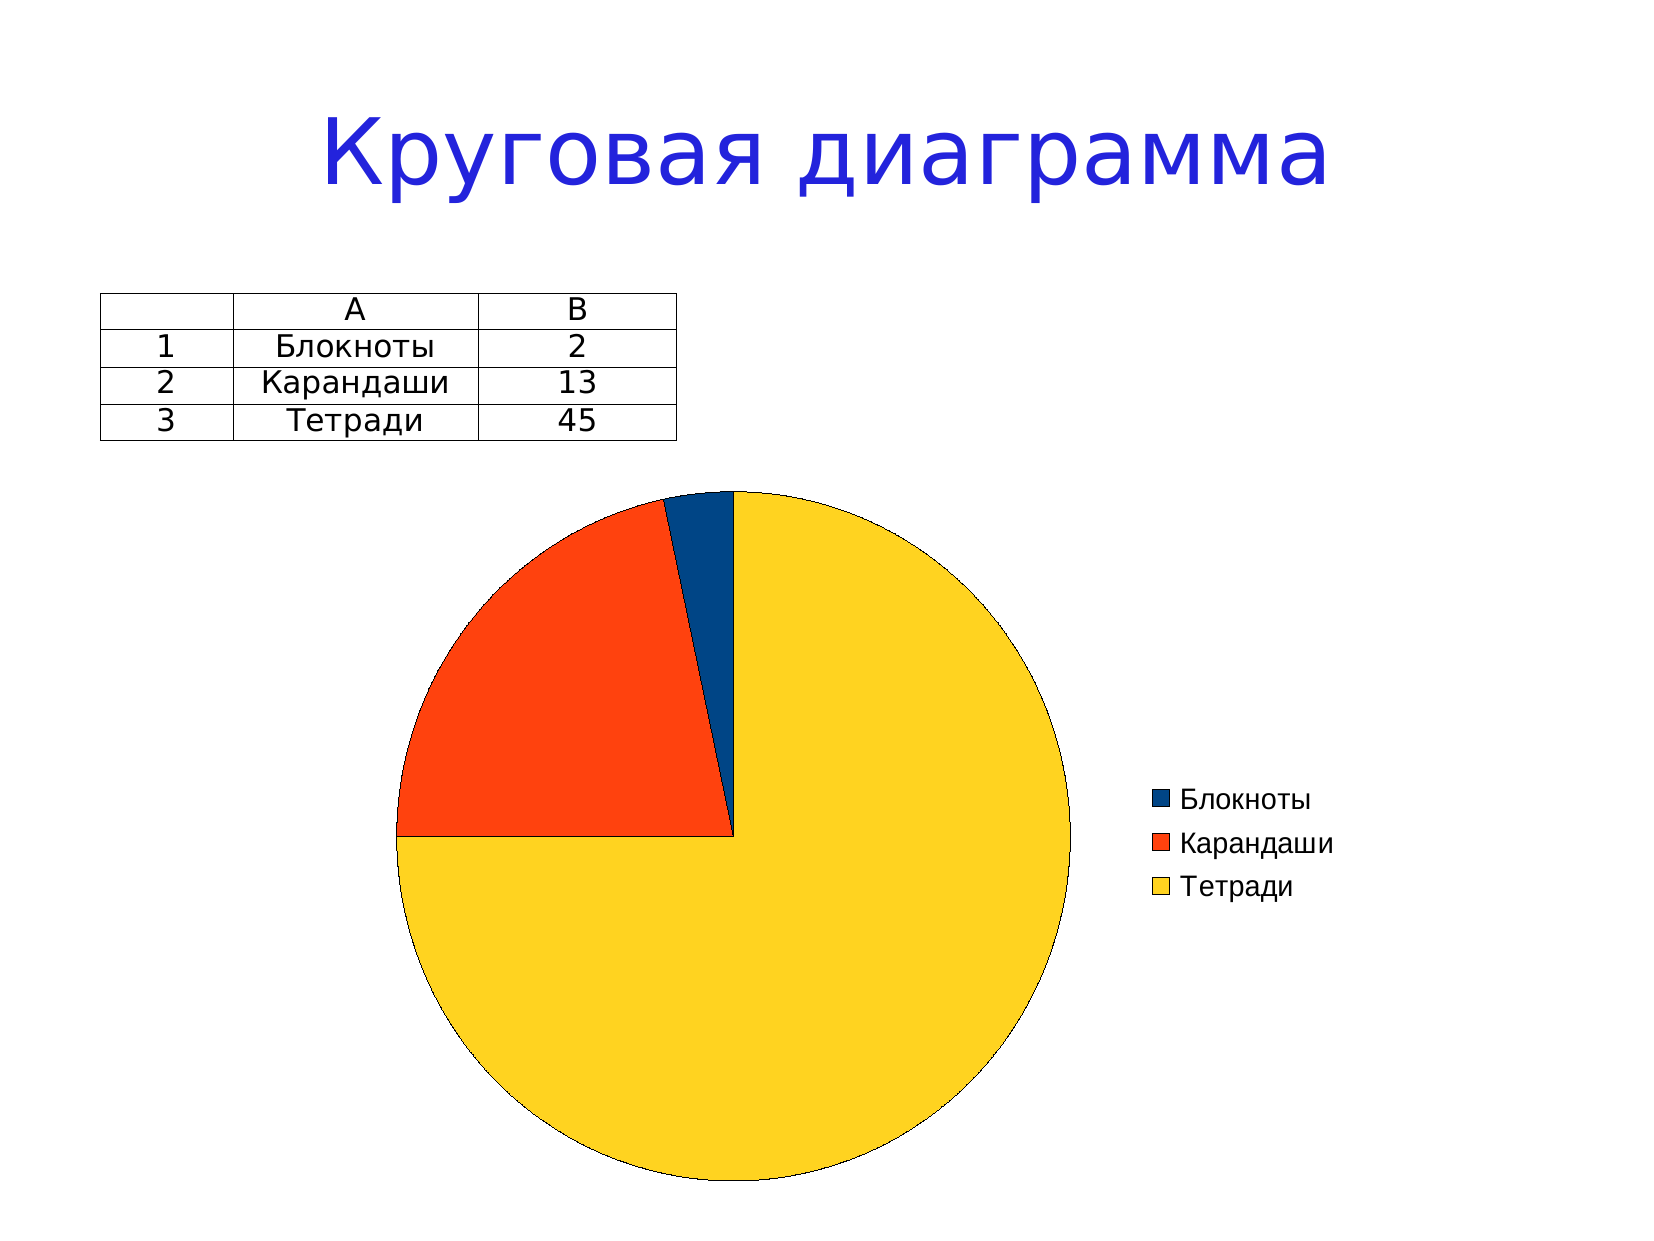

# Круговая диаграмма
### Chart
| Category | Столбец C |
|---|---|
| Блокноты | 2.0 |
| Карандаши | 13.0 |
| Тетради | 45.0 |Код свободы - 2008 г. Пермь